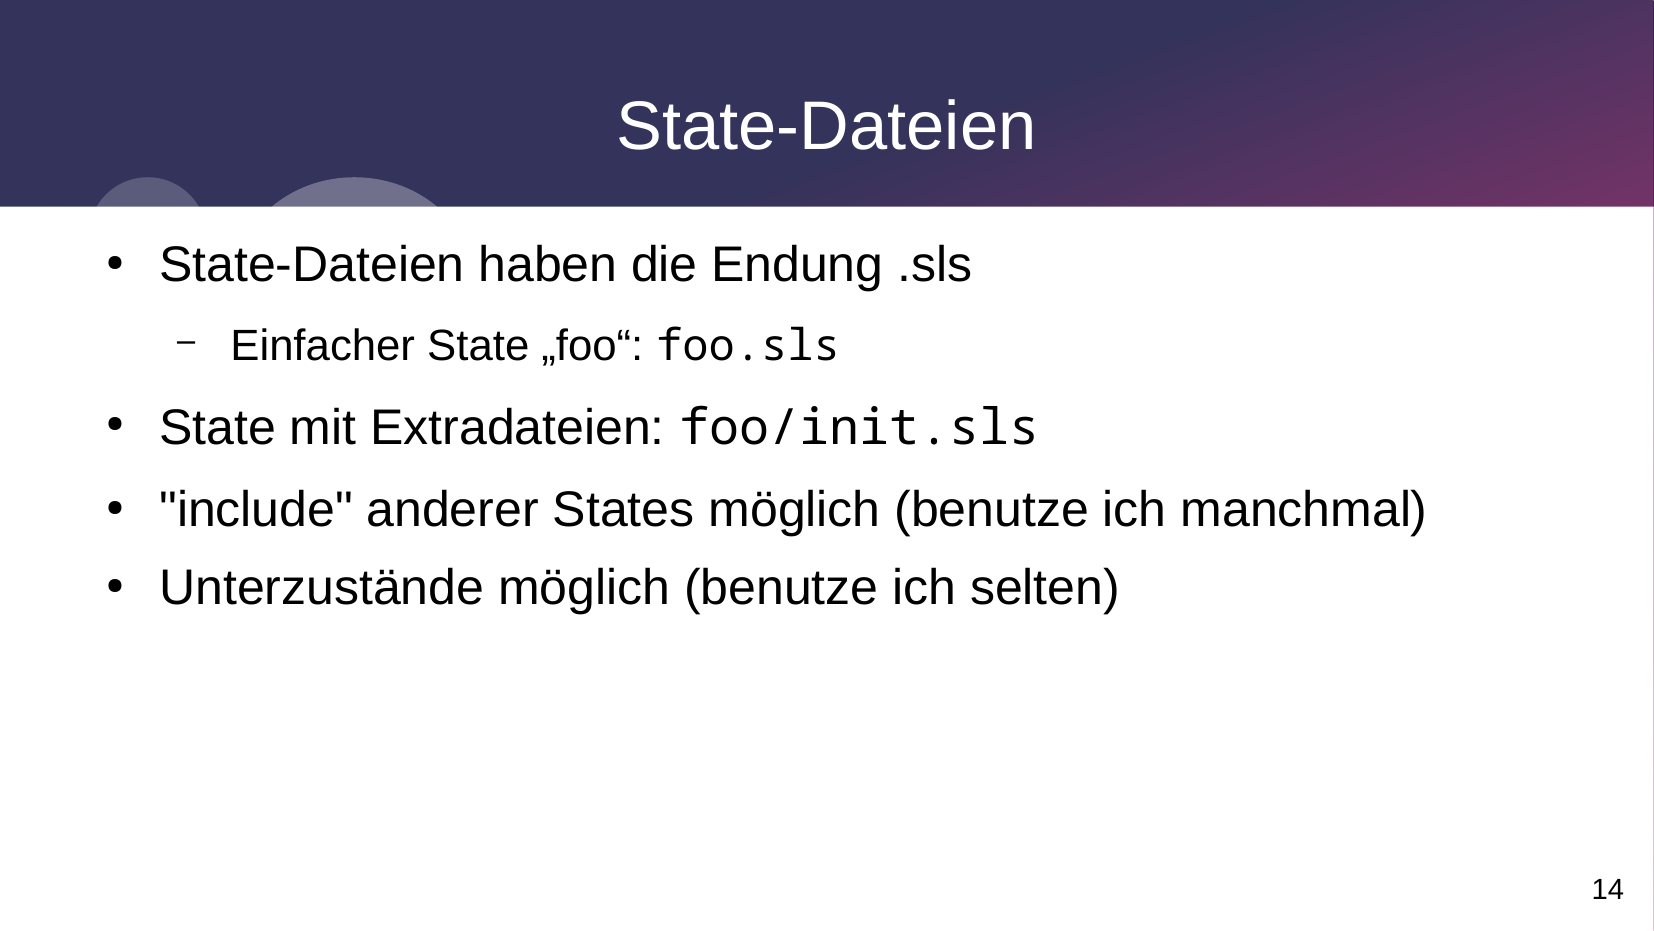

# State-Dateien
State-Dateien haben die Endung .sls
Einfacher State „foo“: foo.sls
State mit Extradateien: foo/init.sls
"include" anderer States möglich (benutze ich manchmal)
Unterzustände möglich (benutze ich selten)